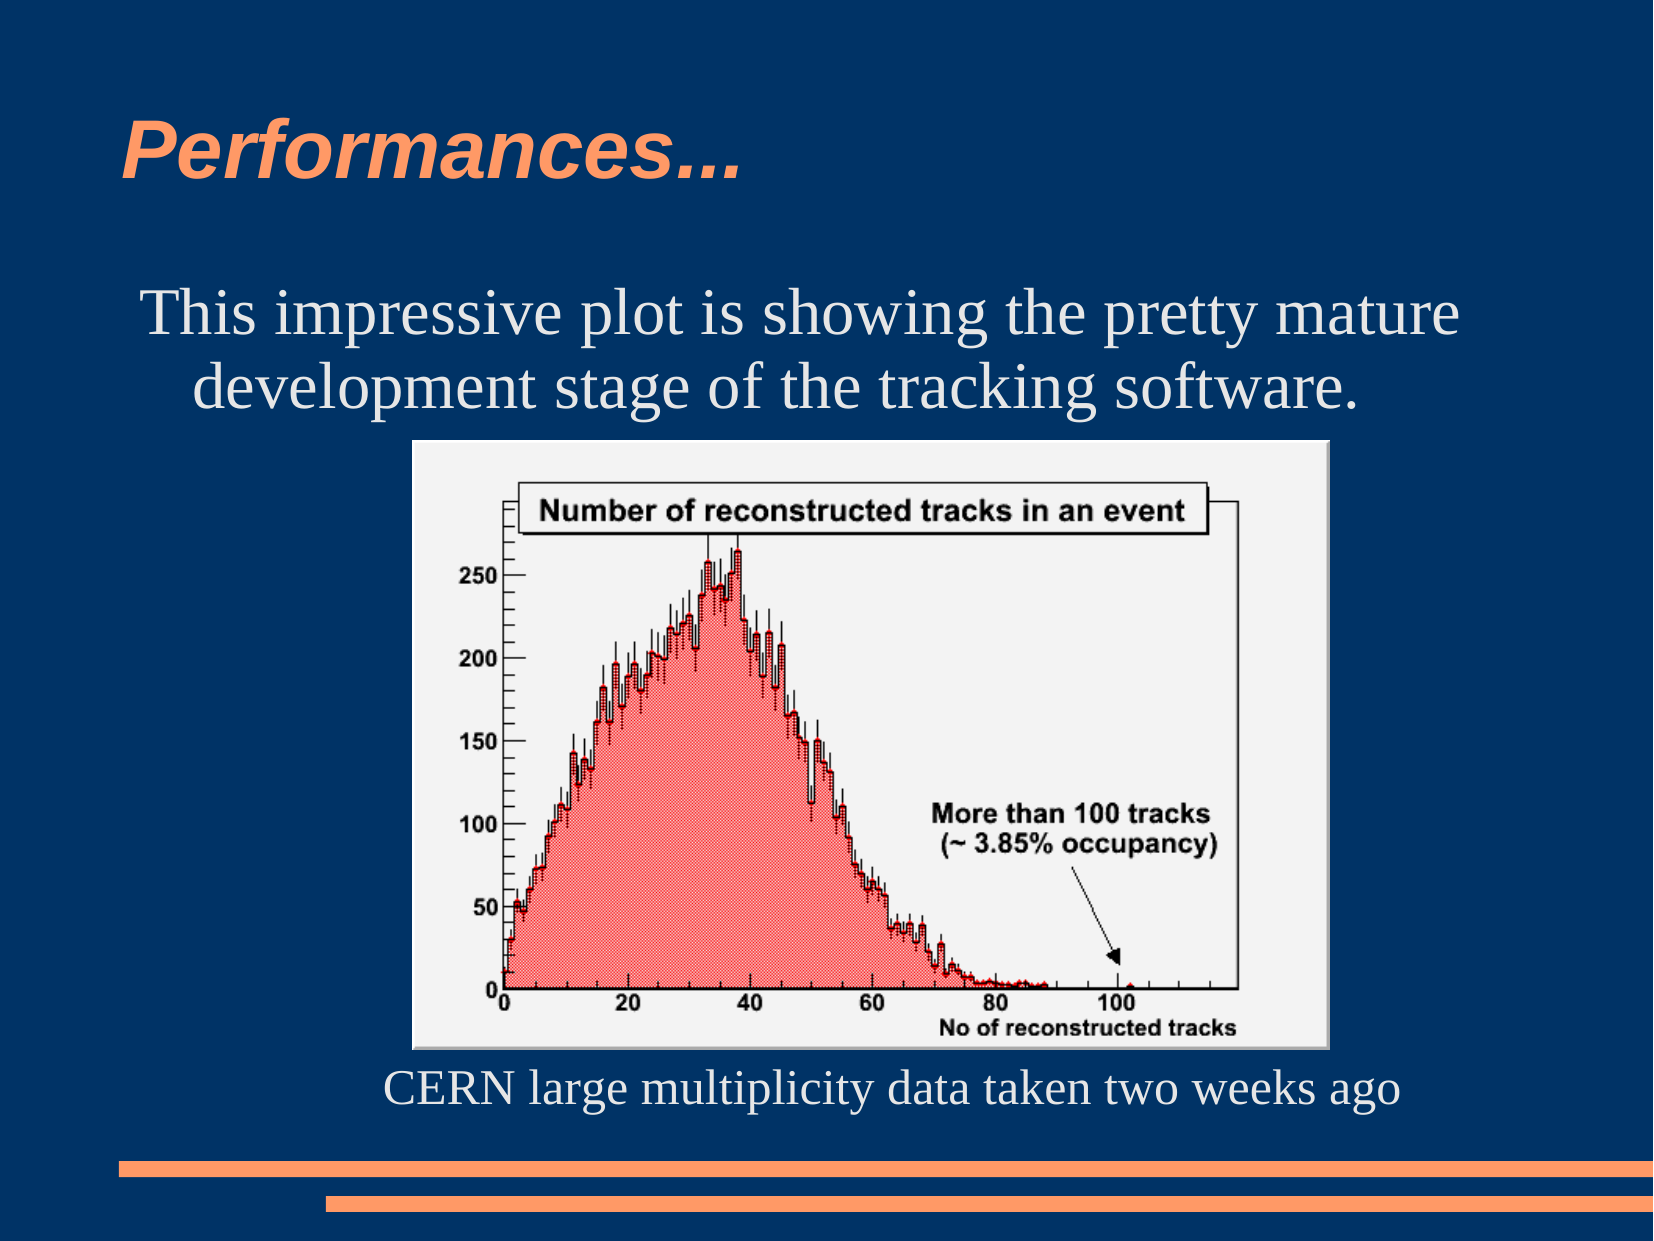

# Performances...
This impressive plot is showing the pretty mature development stage of the tracking software.
CERN large multiplicity data taken two weeks ago